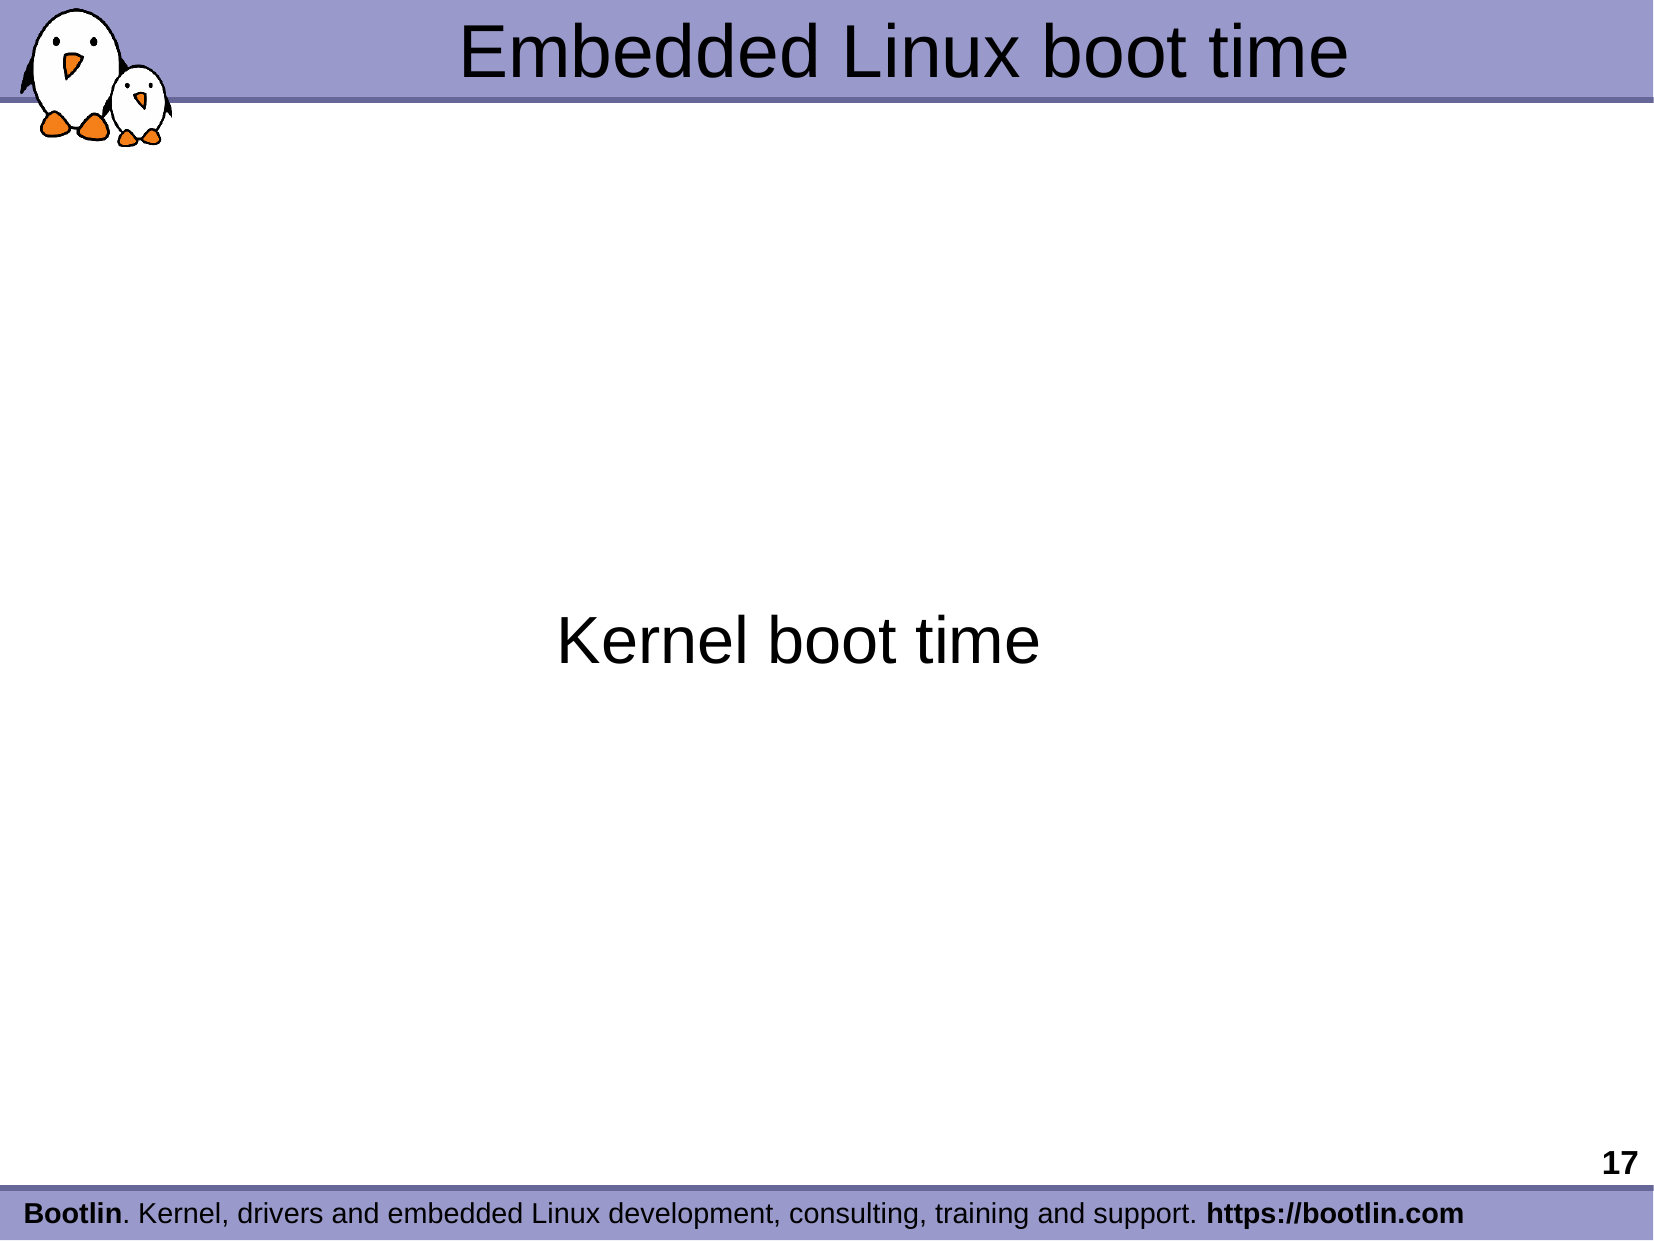

# Embedded Linux boot time
Kernel boot time